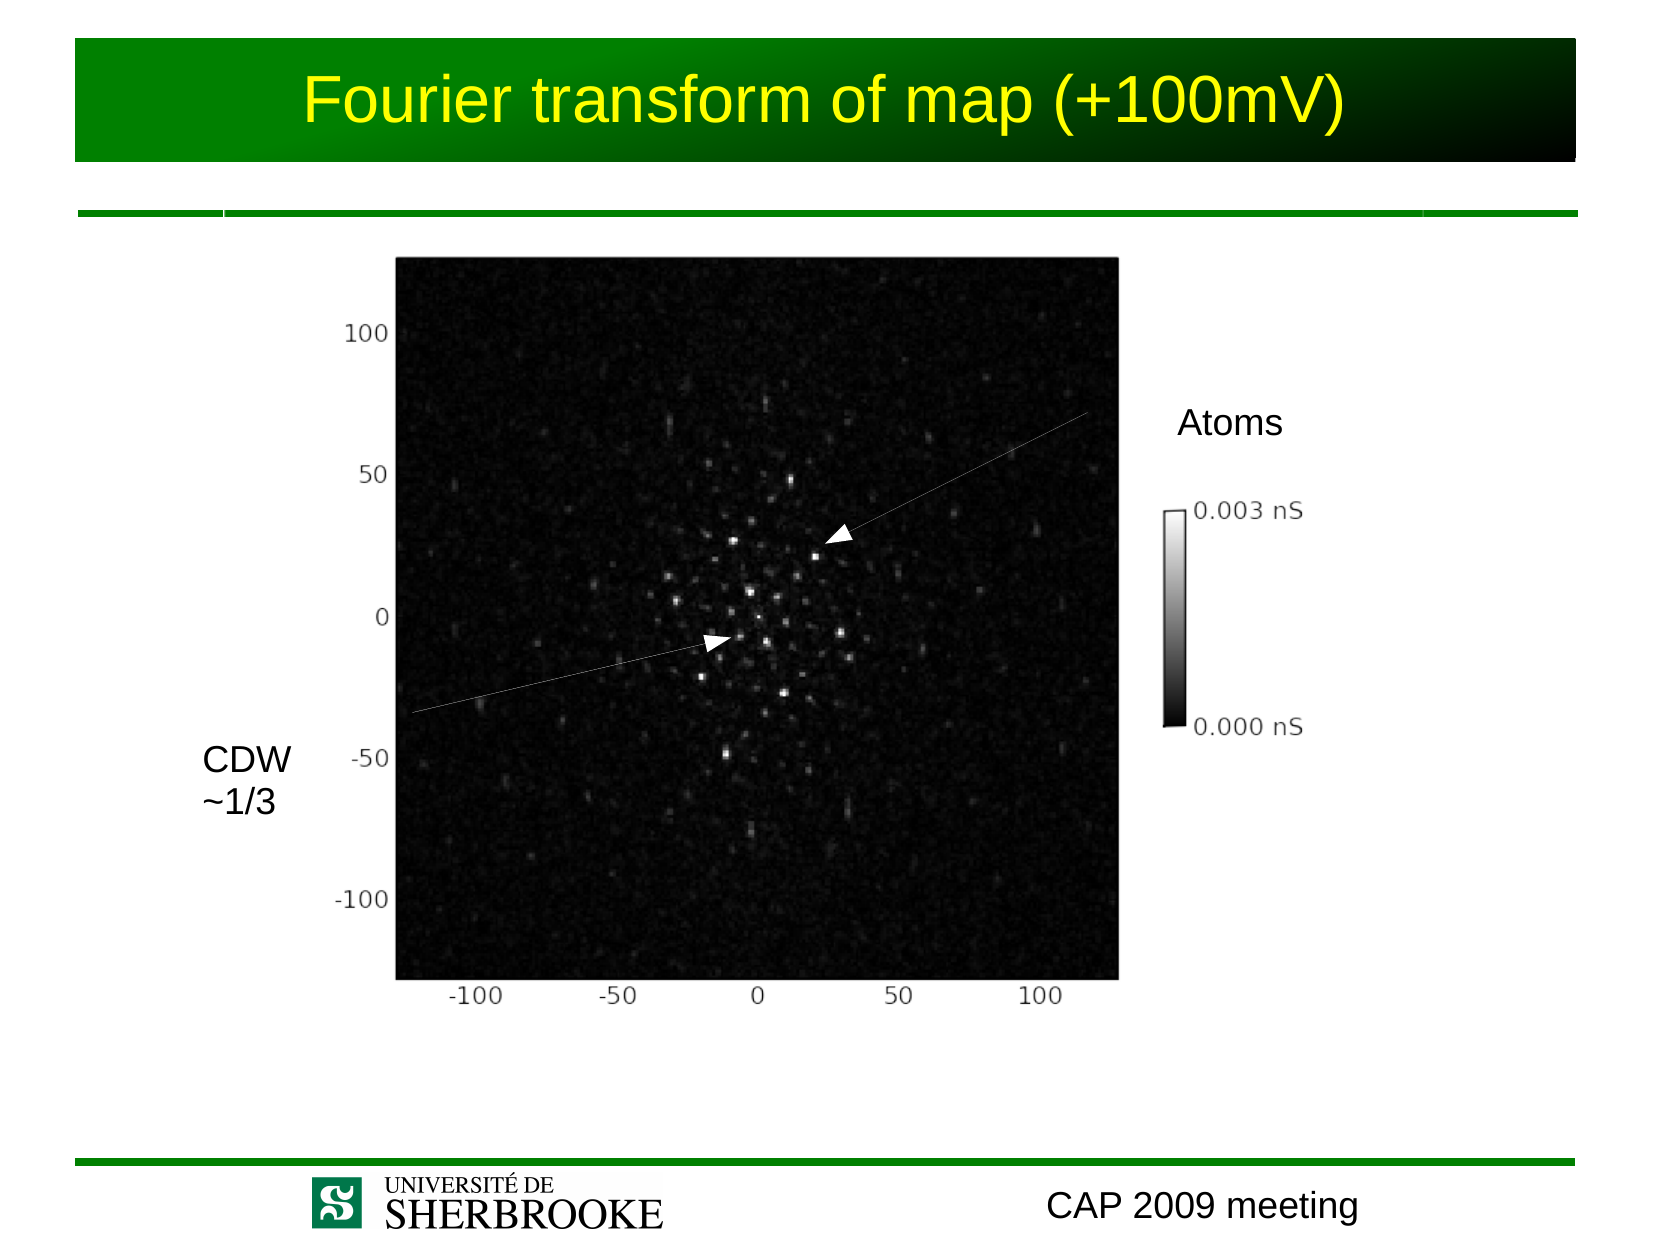

# Fourier transform of map (+100mV)
Atoms
CDW
~1/3